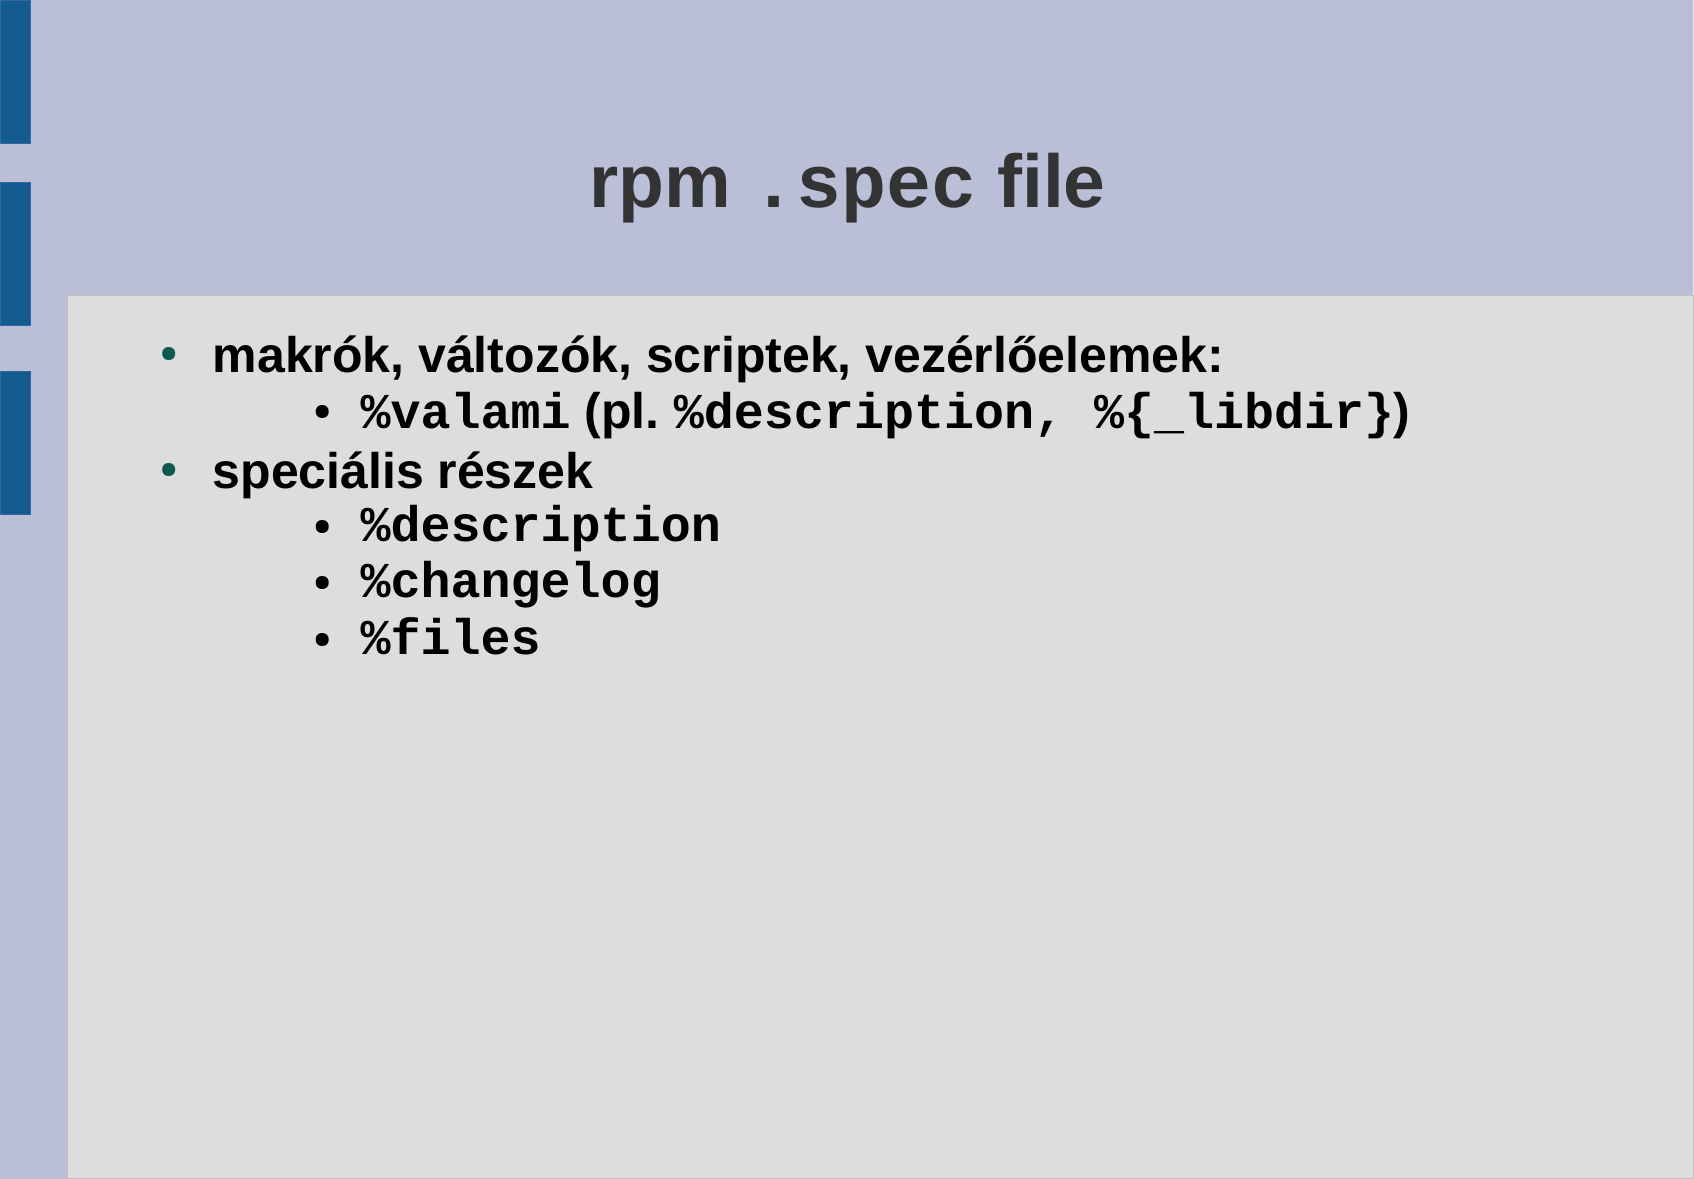

# rpm .spec file
makrók, változók, scriptek, vezérlőelemek:
%valami (pl. %description, %{_libdir})
speciális részek
%description
%changelog
%files